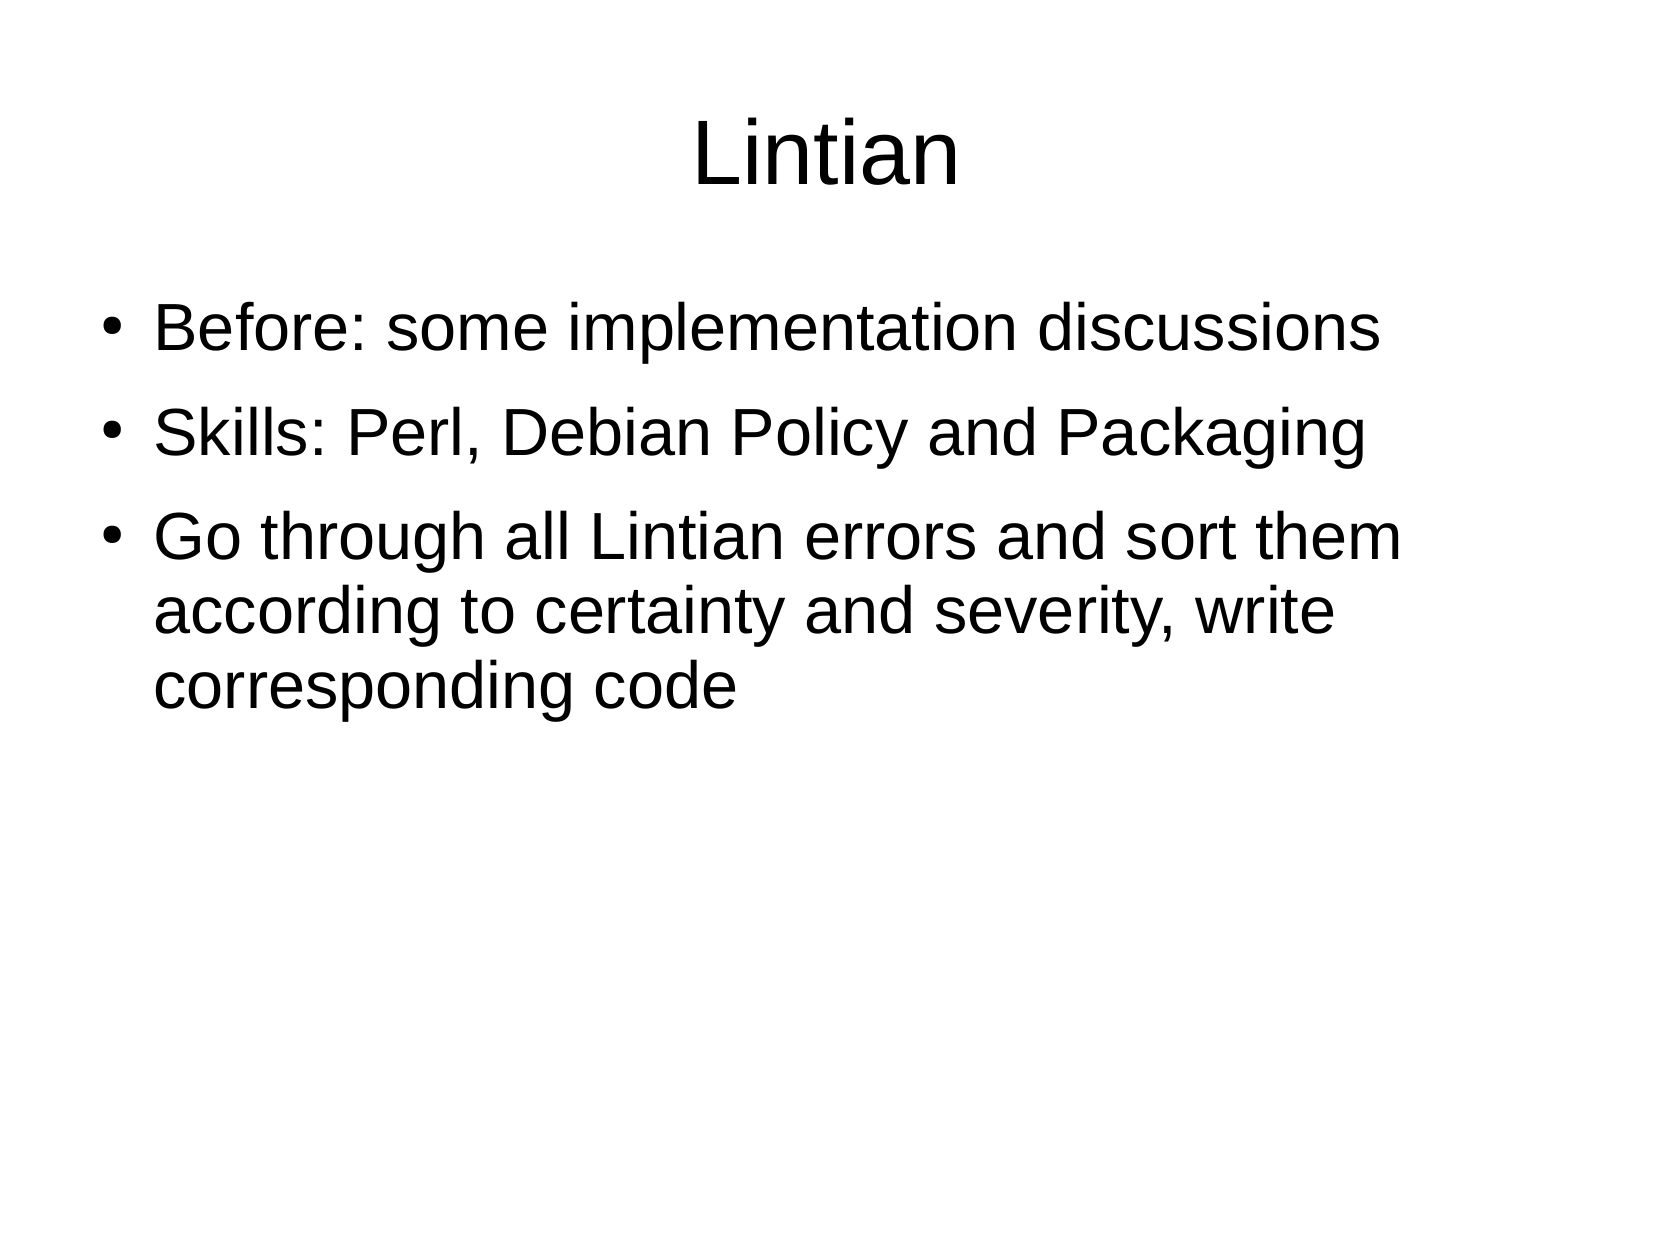

# Lintian
Before: some implementation discussions
Skills: Perl, Debian Policy and Packaging
Go through all Lintian errors and sort them according to certainty and severity, write corresponding code